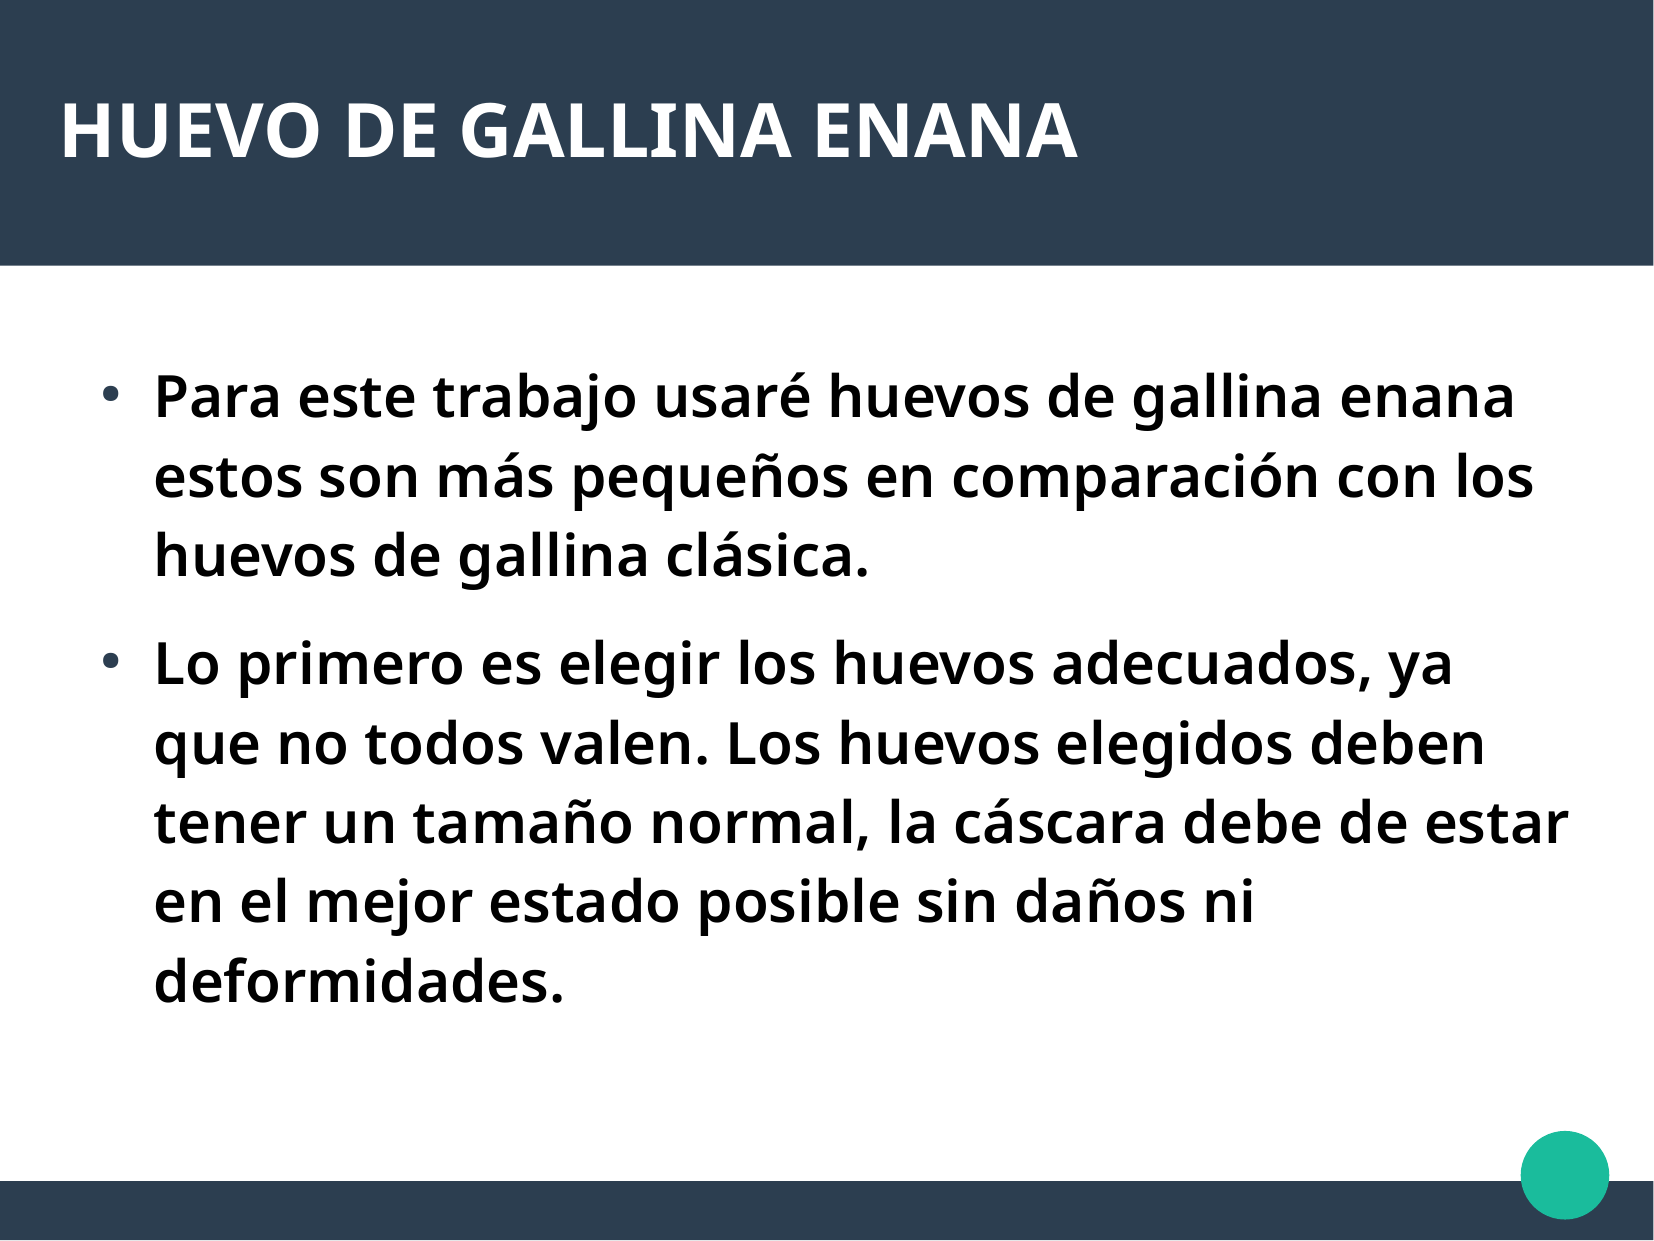

# HUEVO DE GALLINA ENANA
Para este trabajo usaré huevos de gallina enana estos son más pequeños en comparación con los huevos de gallina clásica.
Lo primero es elegir los huevos adecuados, ya que no todos valen. Los huevos elegidos deben tener un tamaño normal, la cáscara debe de estar en el mejor estado posible sin daños ni deformidades.